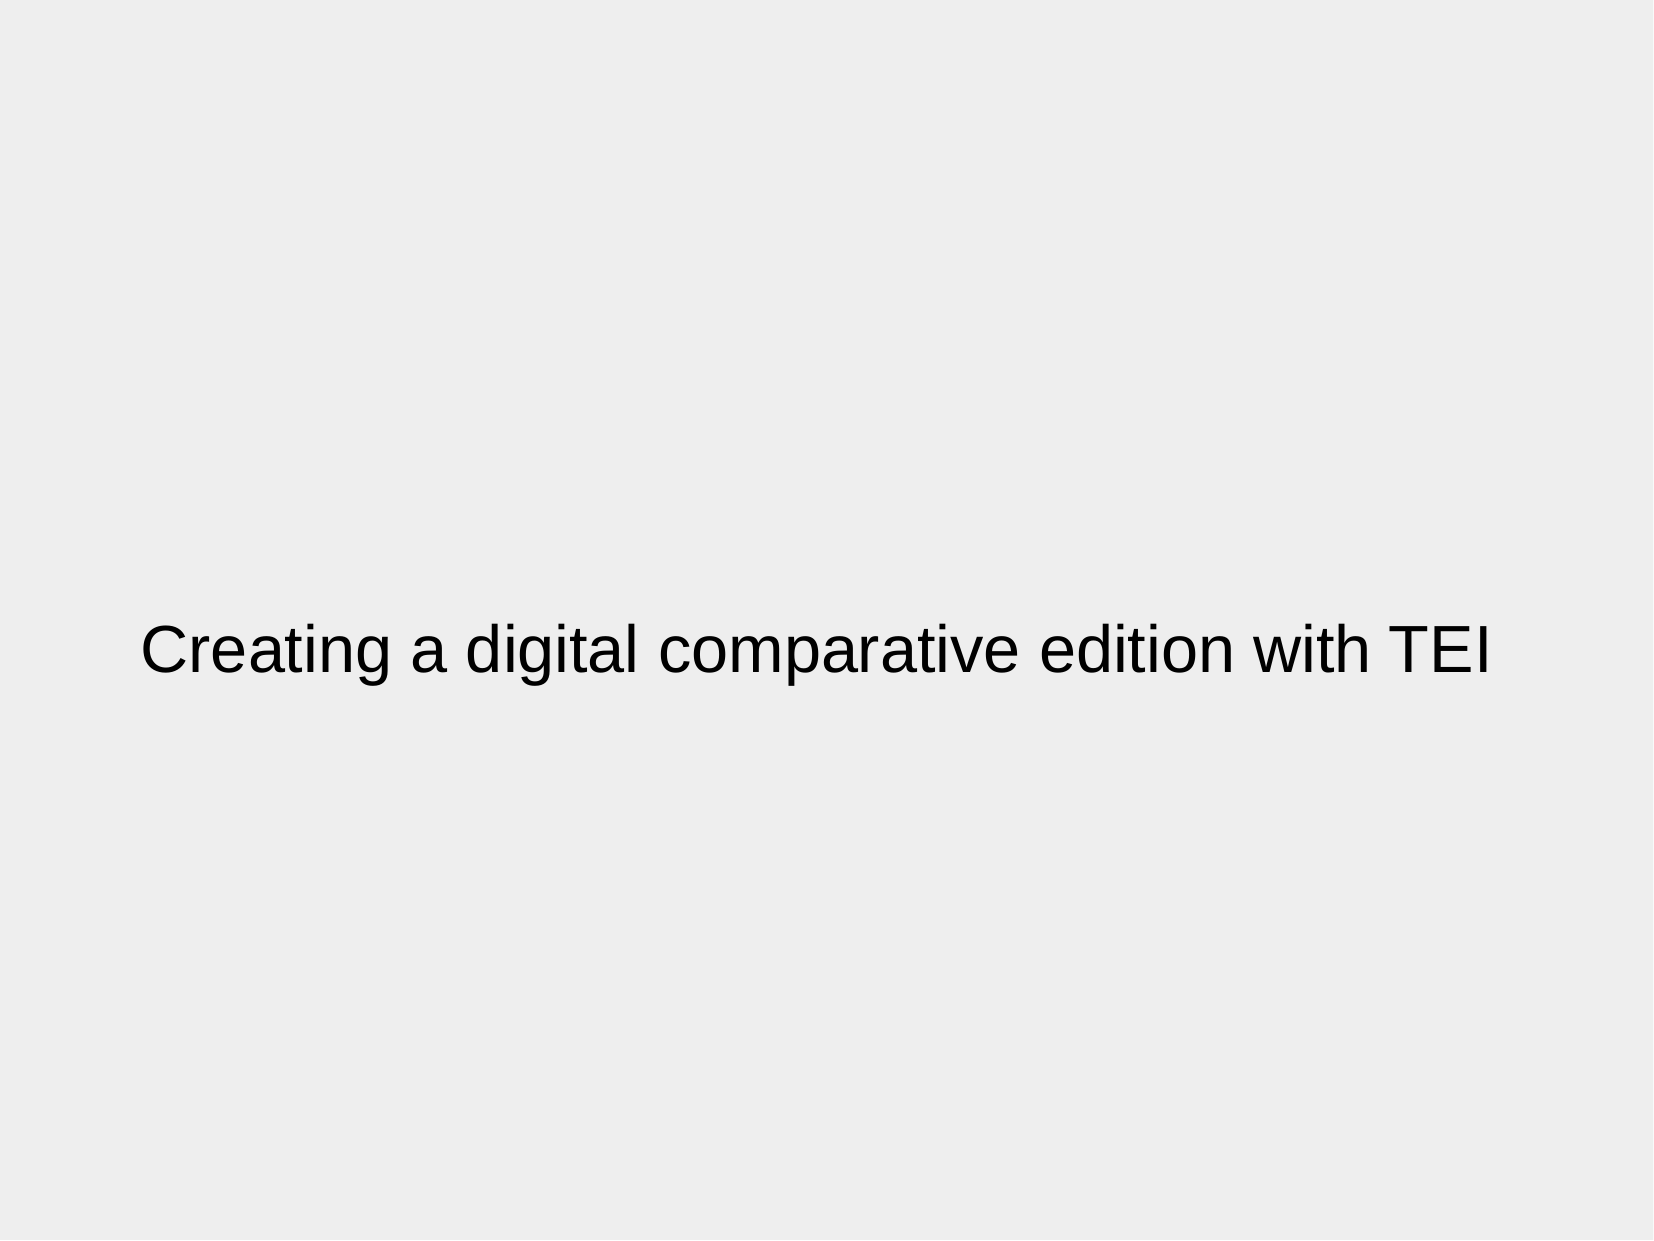

# Creating a digital comparative edition with TEI